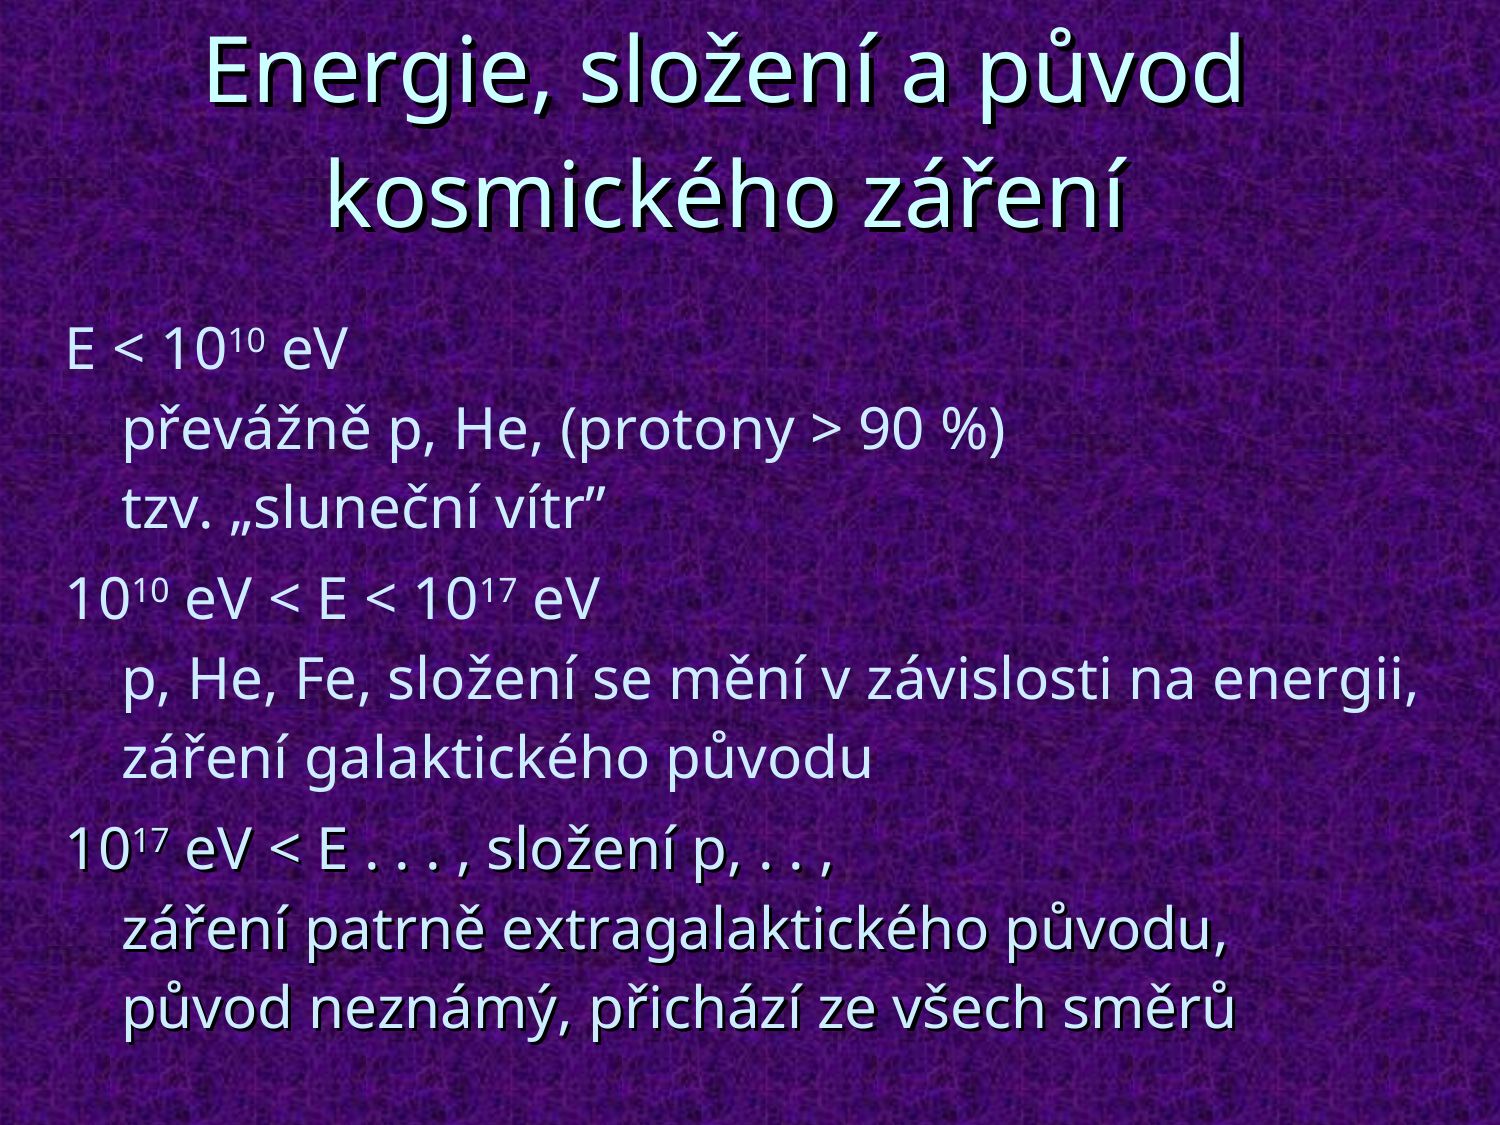

# Energie, složení a původ kosmického záření
E < 1010 eV
převážně p, He, (protony > 90 %)
tzv. „sluneční vítr”
1010 eV < E < 1017 eV
p, He, Fe, složení se mění v závislosti na energii, záření galaktického původu
1017 eV < E . . . , složení p, . . ,
záření patrně extragalaktického původu,
původ neznámý, přichází ze všech směrů